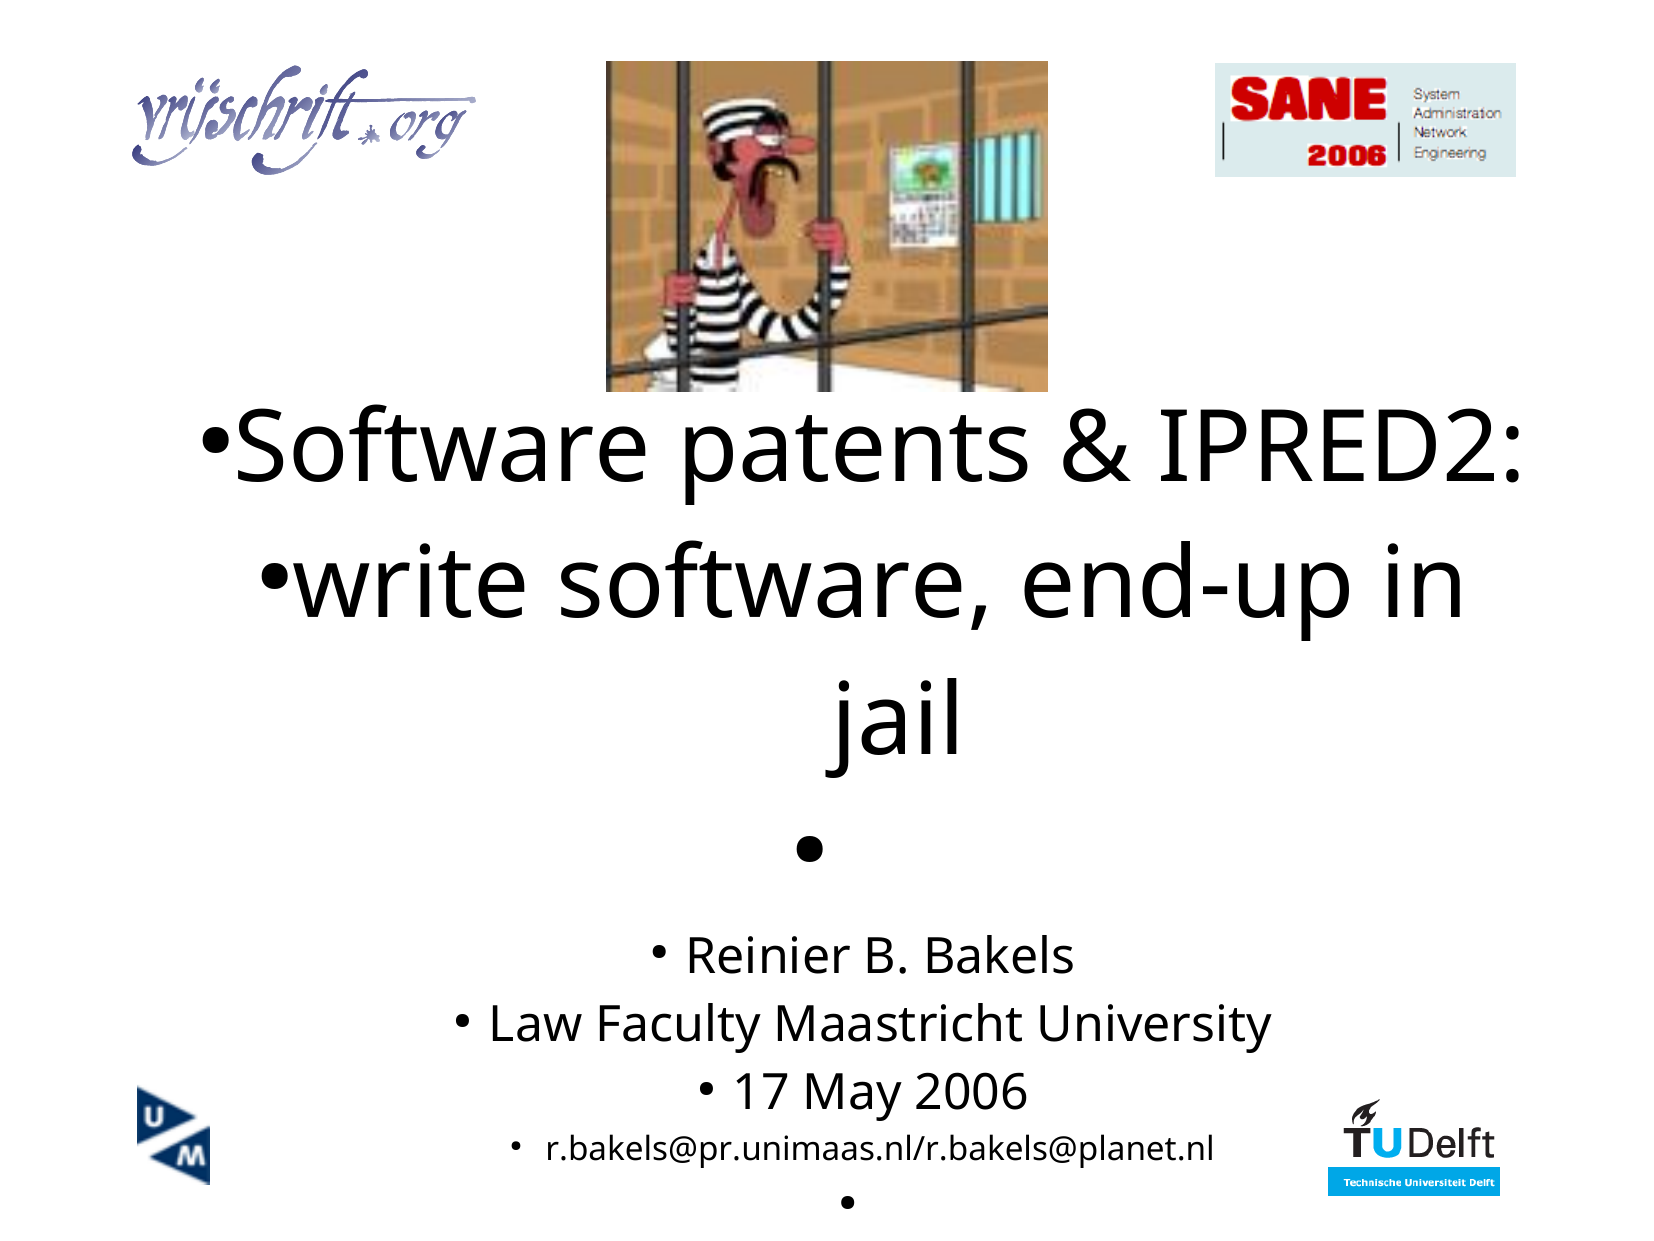

#
Software patents & IPRED2:
write software, end-up in jail
Reinier B. Bakels
Law Faculty Maastricht University
17 May 2006
r.bakels@pr.unimaas.nl/r.bakels@planet.nl